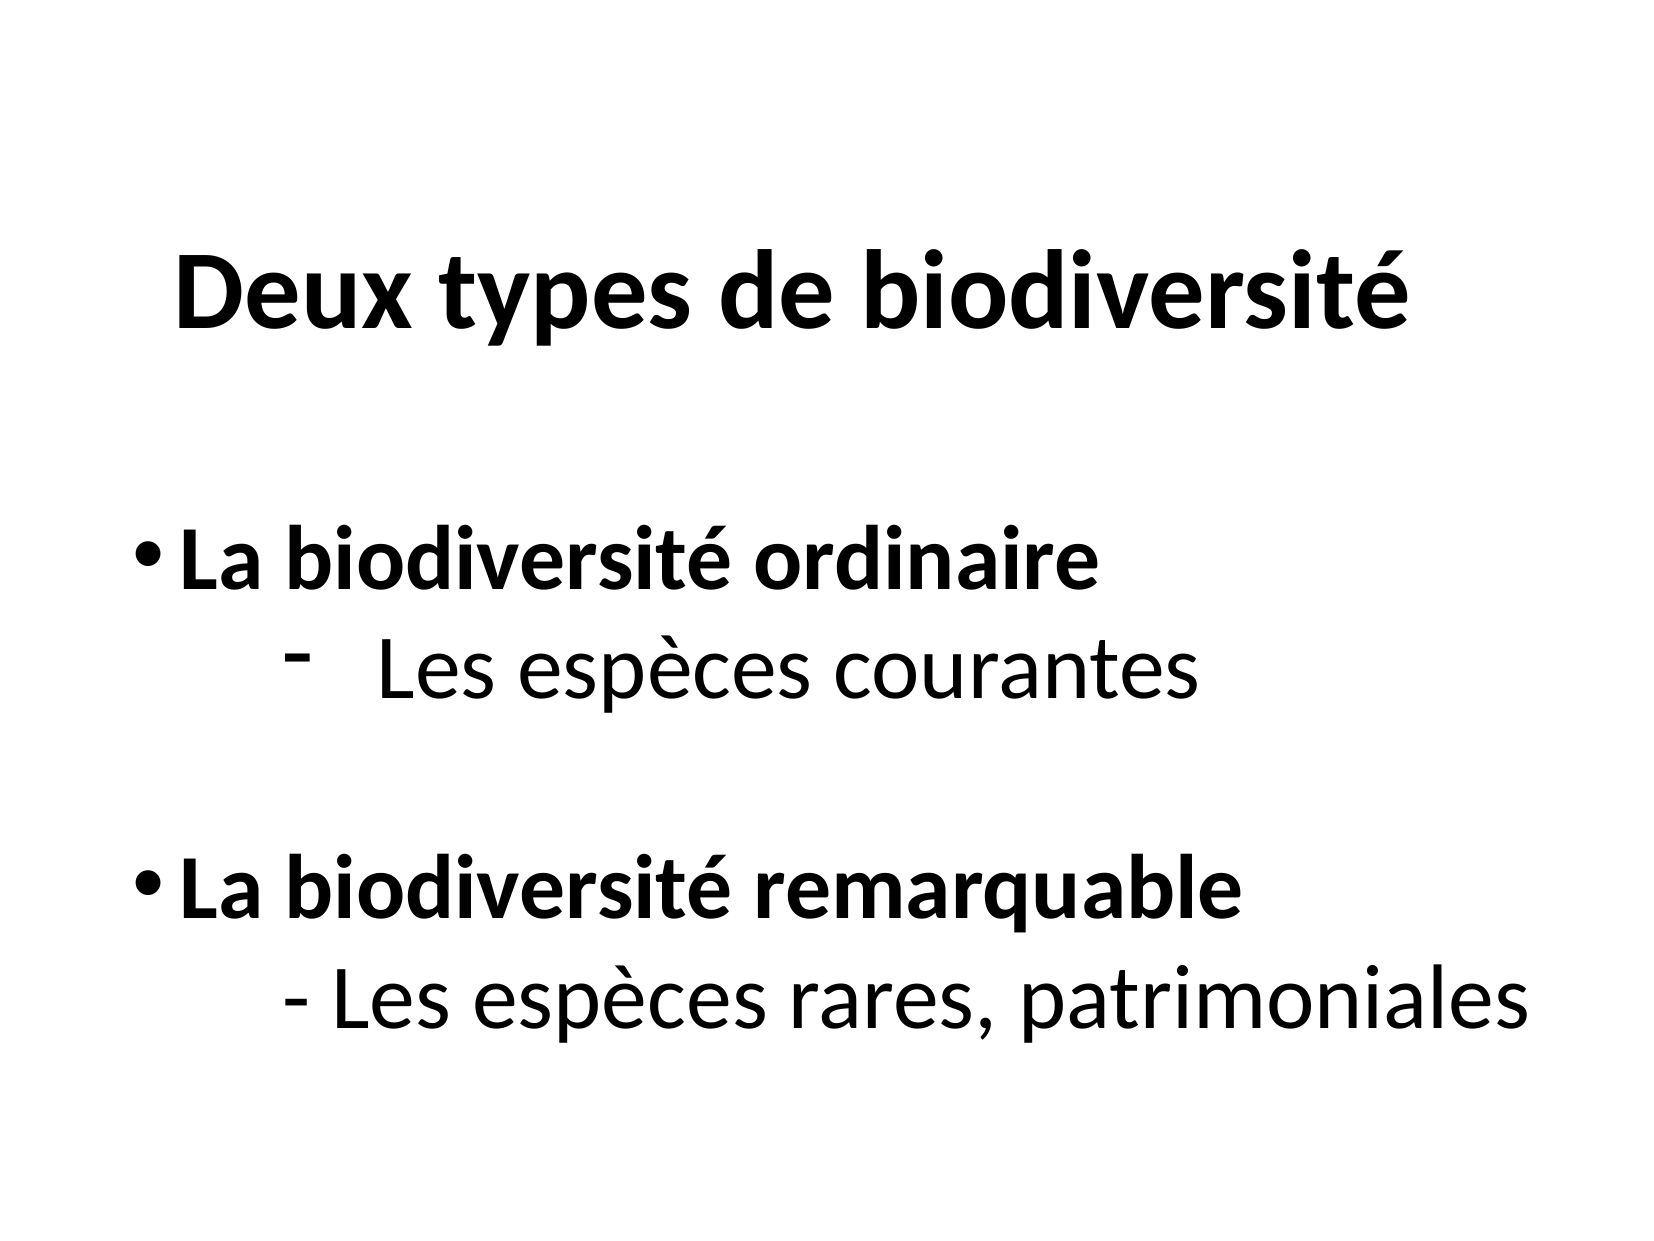

Deux types de biodiversité
La biodiversité ordinaire
Les espèces courantes
La biodiversité remarquable
- Les espèces rares, patrimoniales